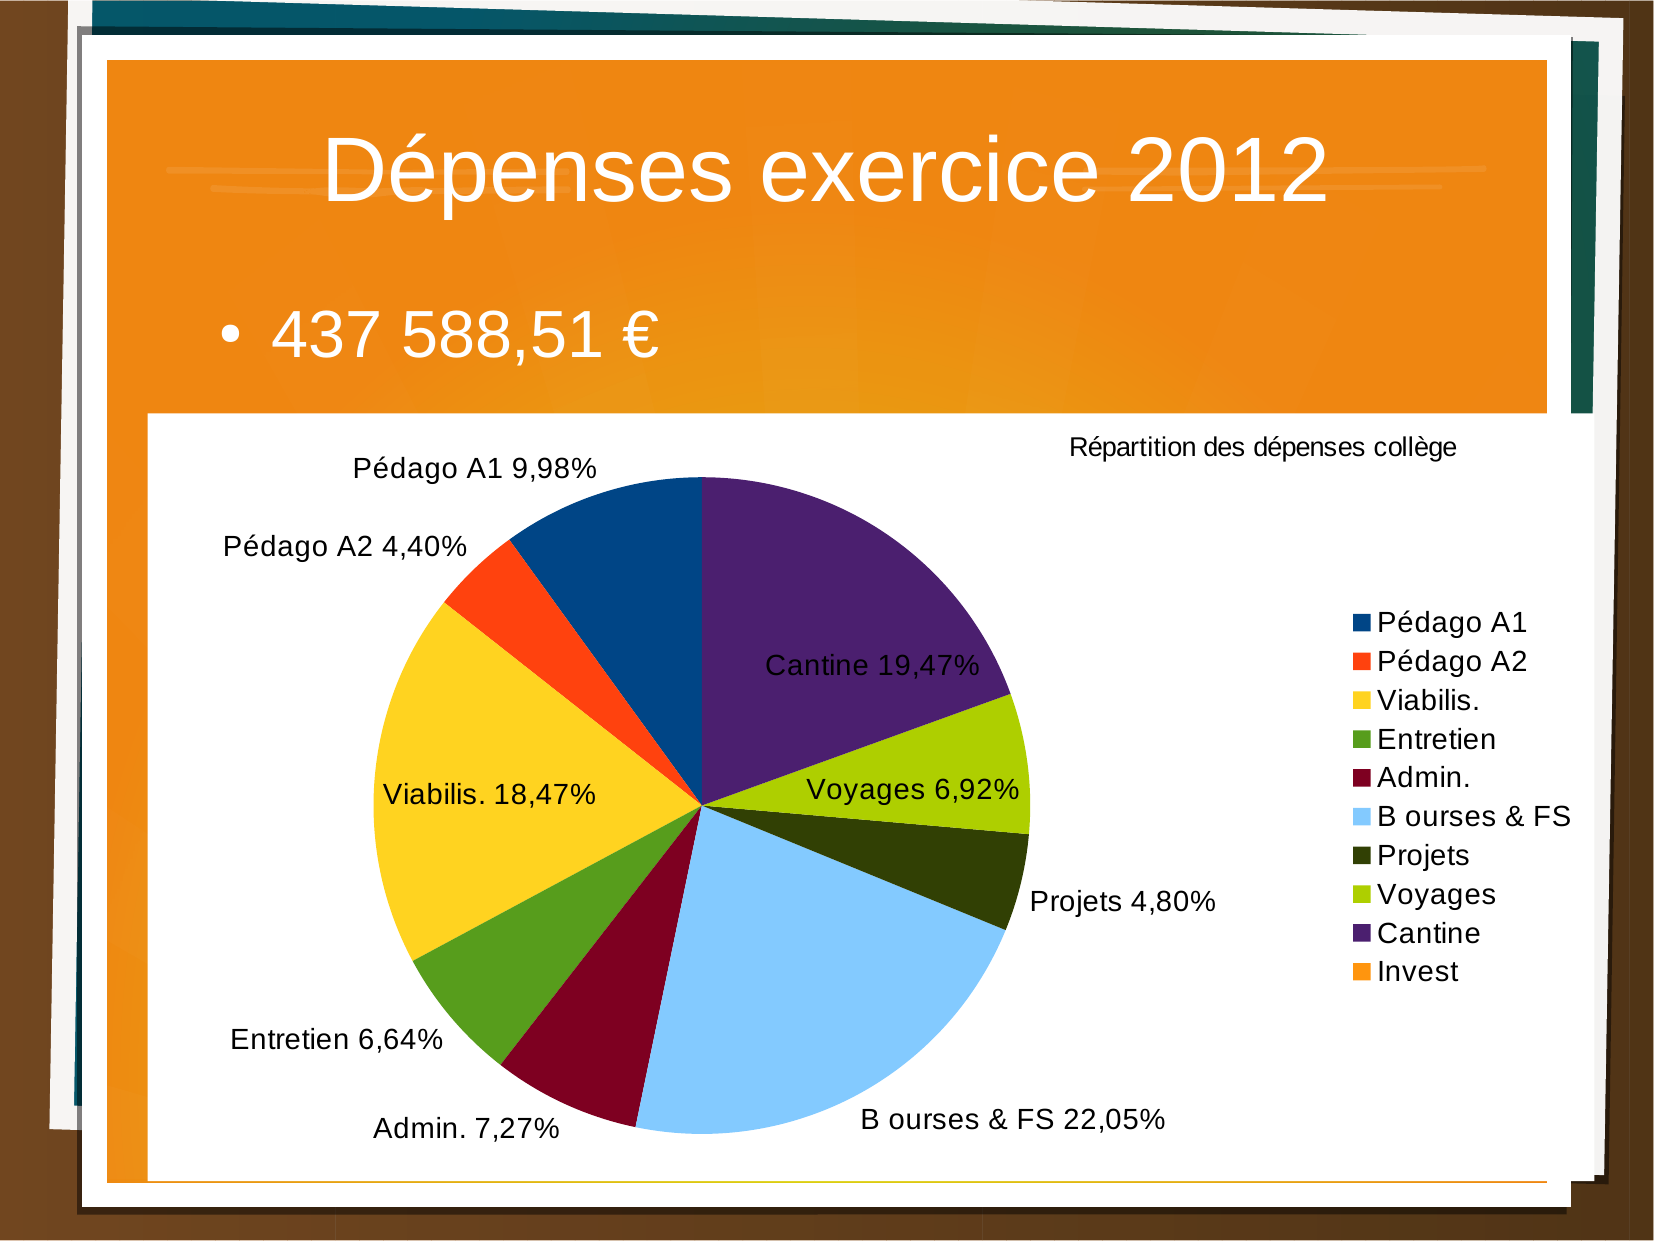

# Dépenses exercice 2012
437 588,51 €
### Chart: Répartition des dépenses collège
| Category | Ligne 12 |
|---|---|
| Pédago A1 | 30687.42 |
| Pédago A2 | 13534.84 |
| Viabilis. | 56823.0 |
| Entretien | 20423.51 |
| Admin. | 22364.87 |
| B ourses & FS | 67809.19 |
| Projets | 14770.05 |
| Voyages | 21282.77 |
| Cantine | 59892.86 |
| Invest | 0.0 |